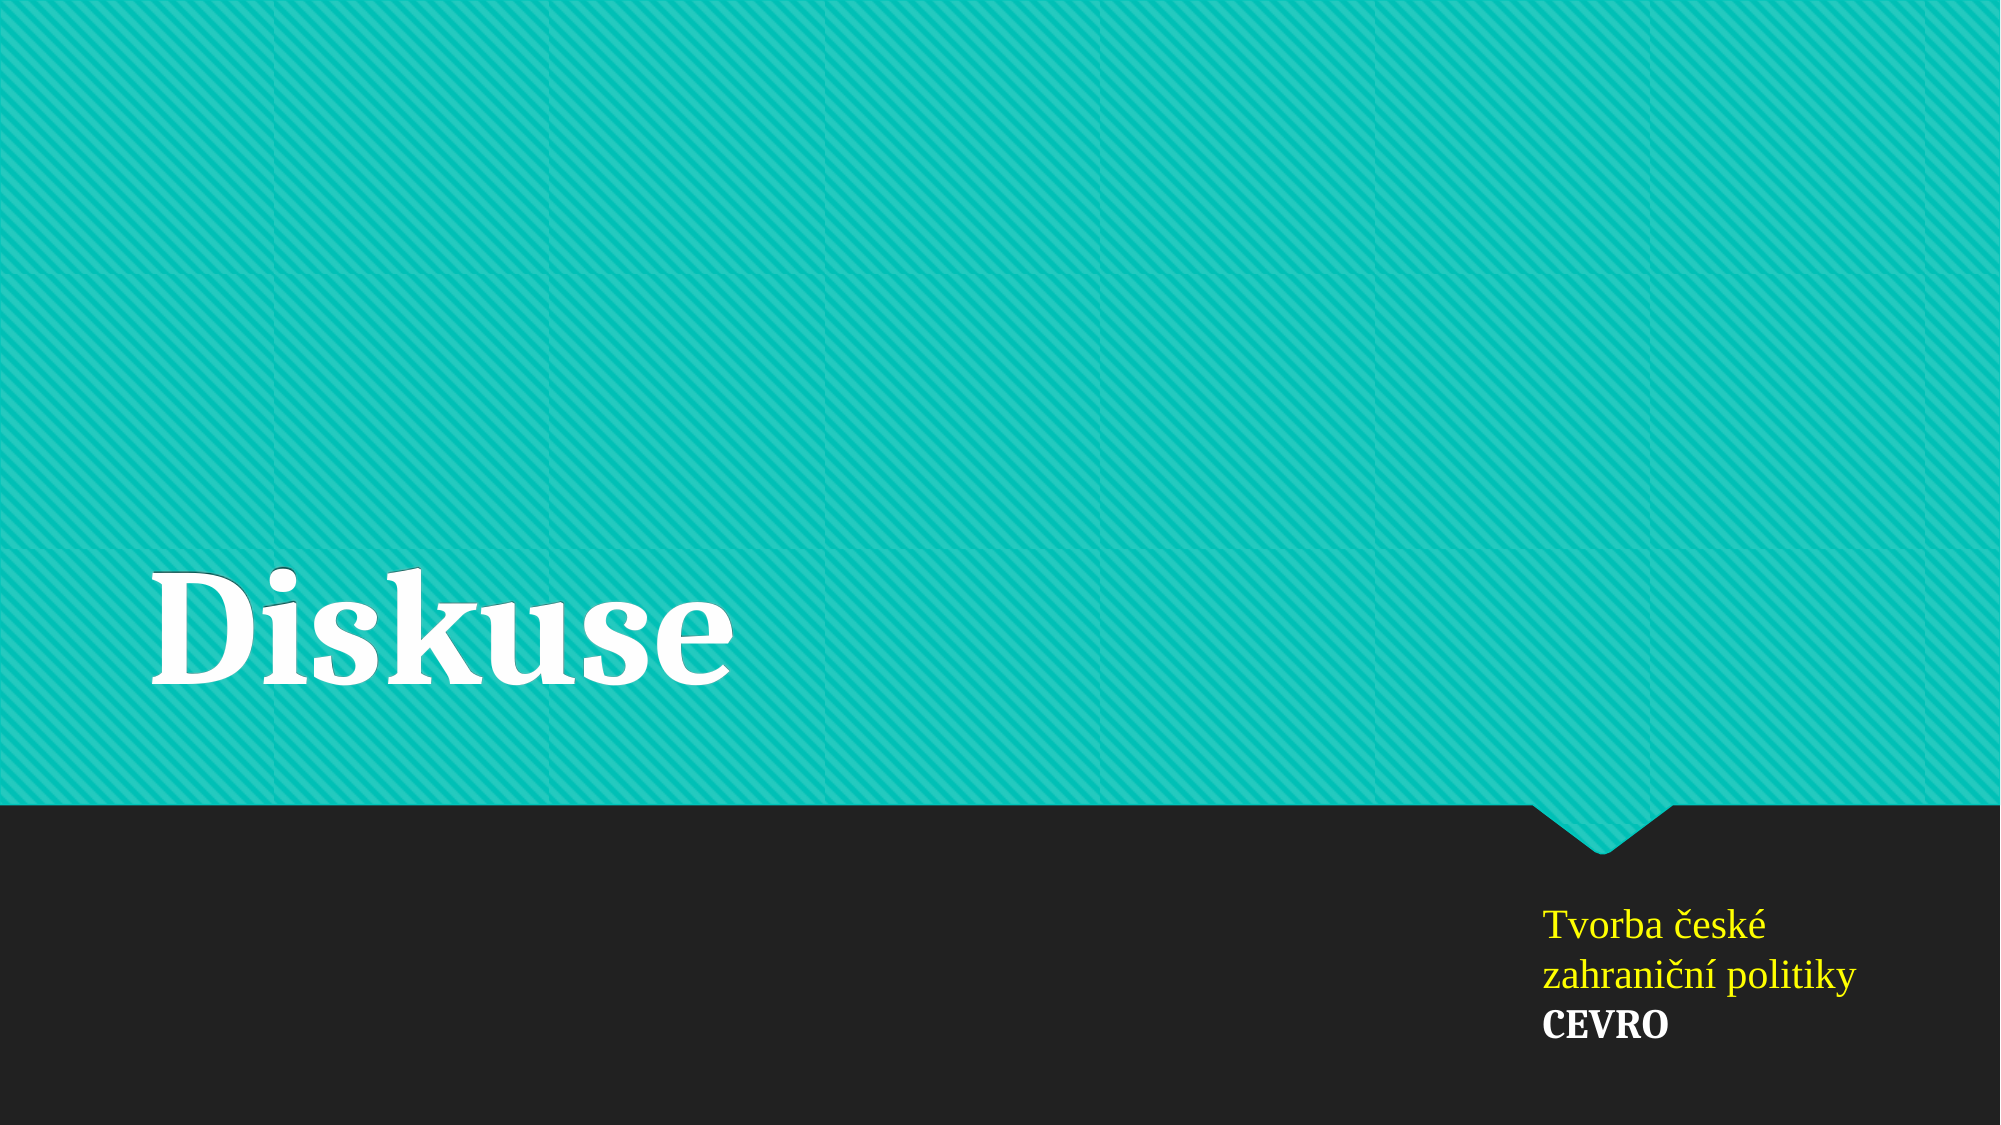

# Diskuse
Tvorba české zahraniční politiky
CEVRO